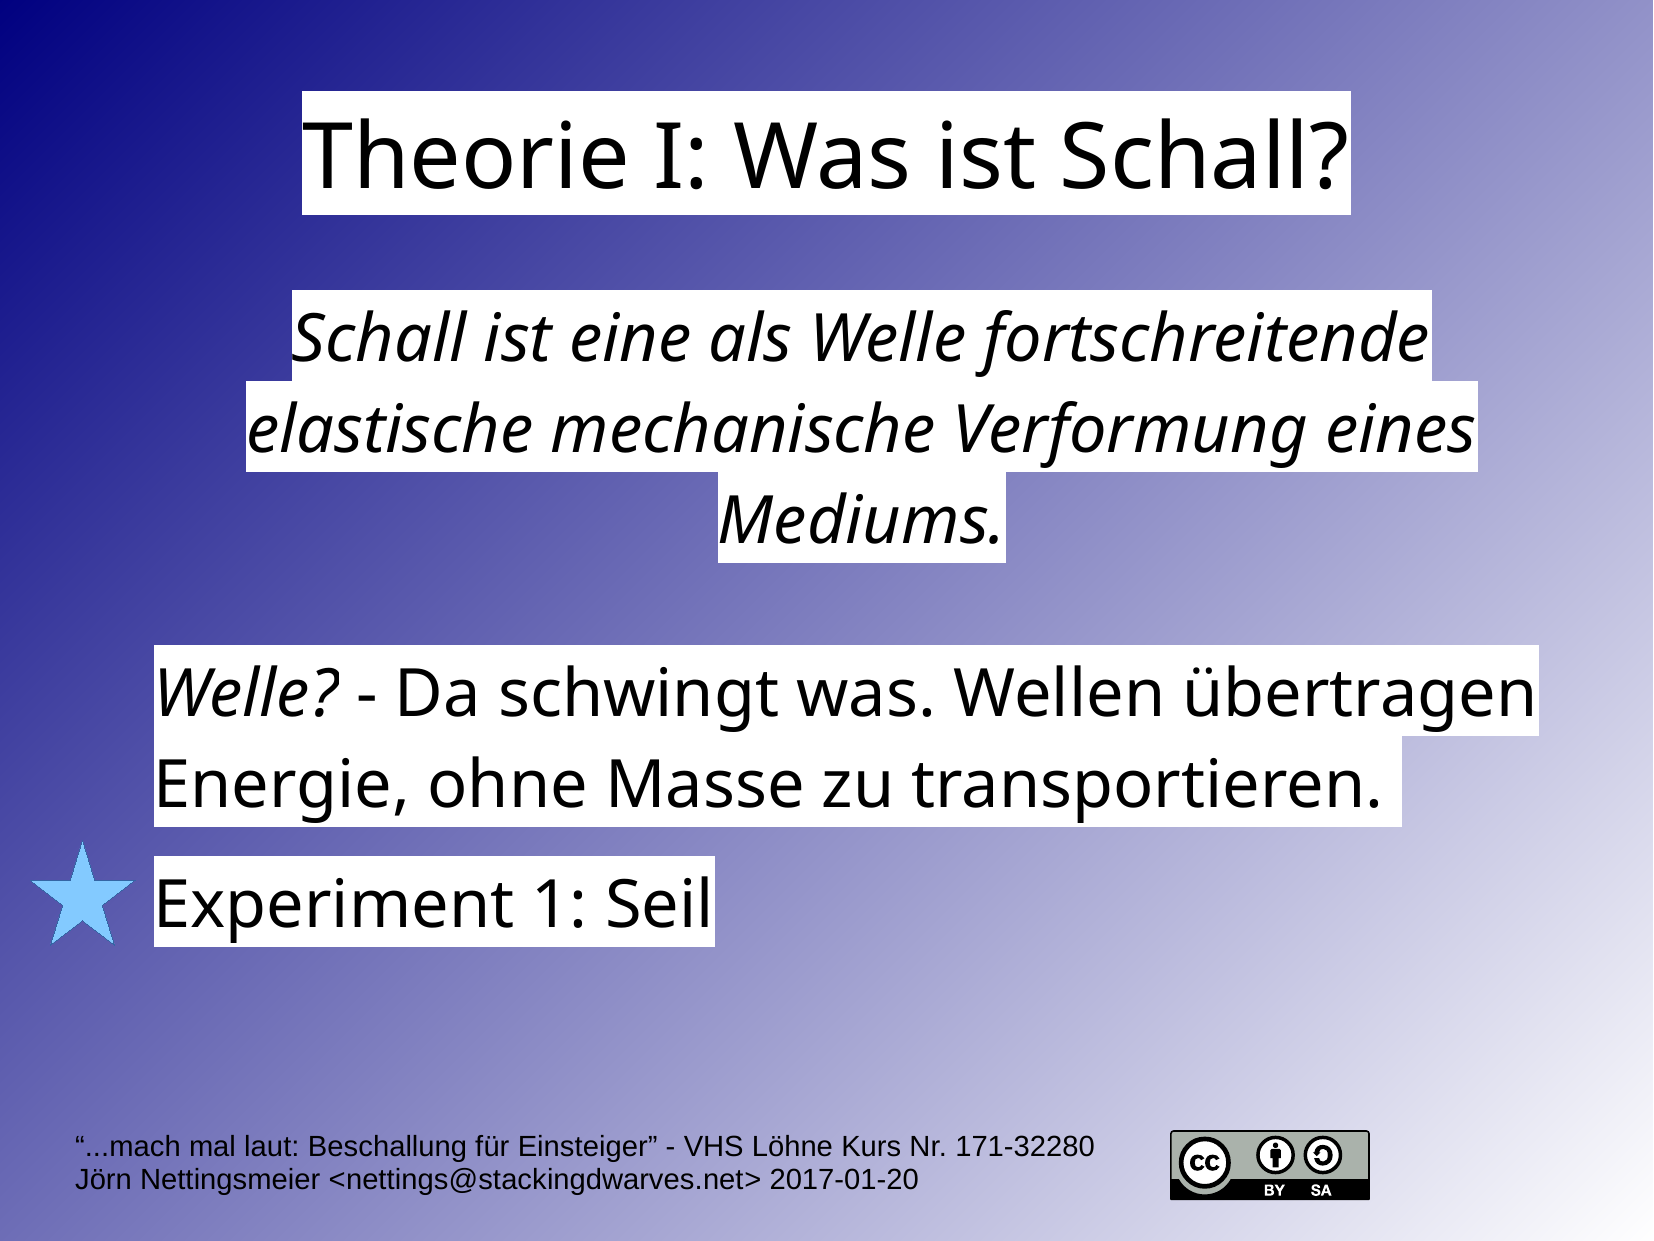

Theorie I: Was ist Schall?
Schall ist eine als Welle fortschreitende elastische mechanische Verformung eines Mediums.
# Welle? - Da schwingt was. Wellen übertragen Energie, ohne Masse zu transportieren.
Experiment 1: Seil